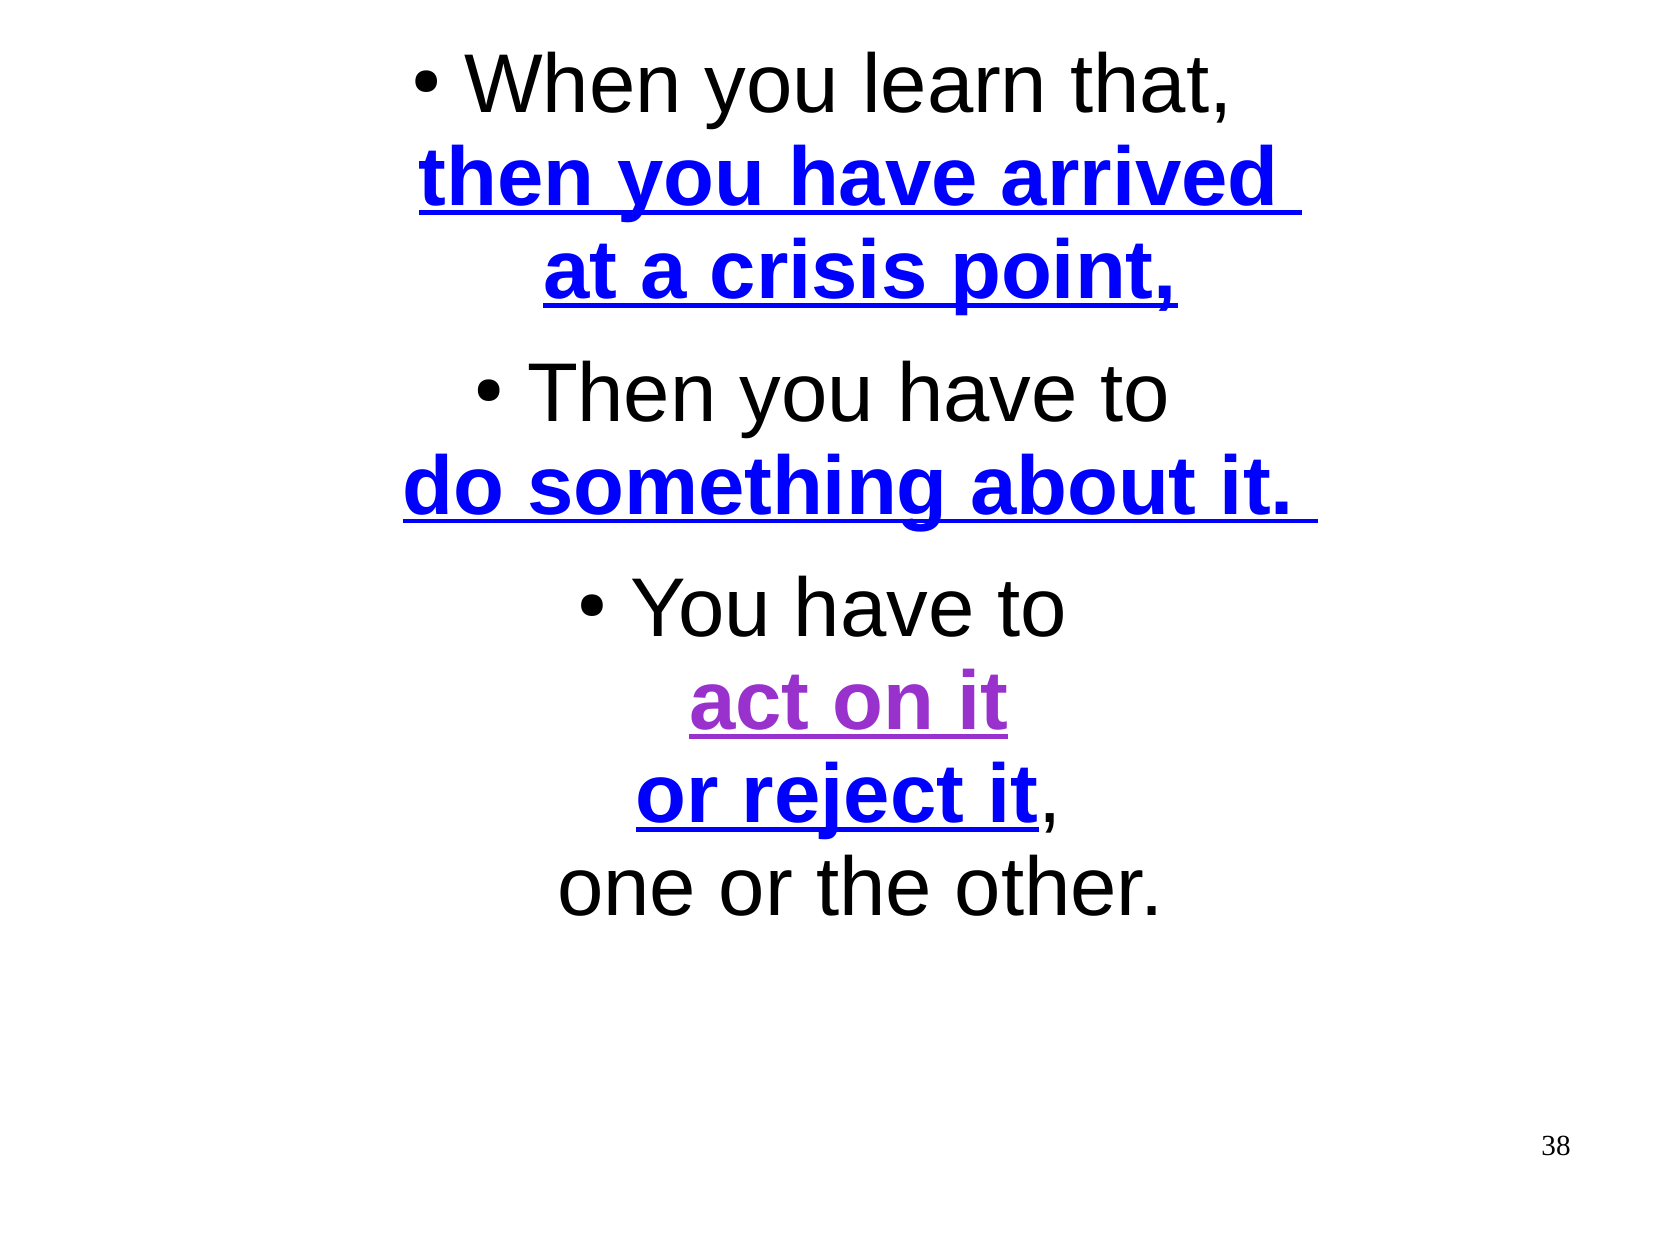

# When you learn that, then you have arrived at a crisis point,
Then you have to
do something about it.
You have to
act on it
or reject it,
one or the other.
38